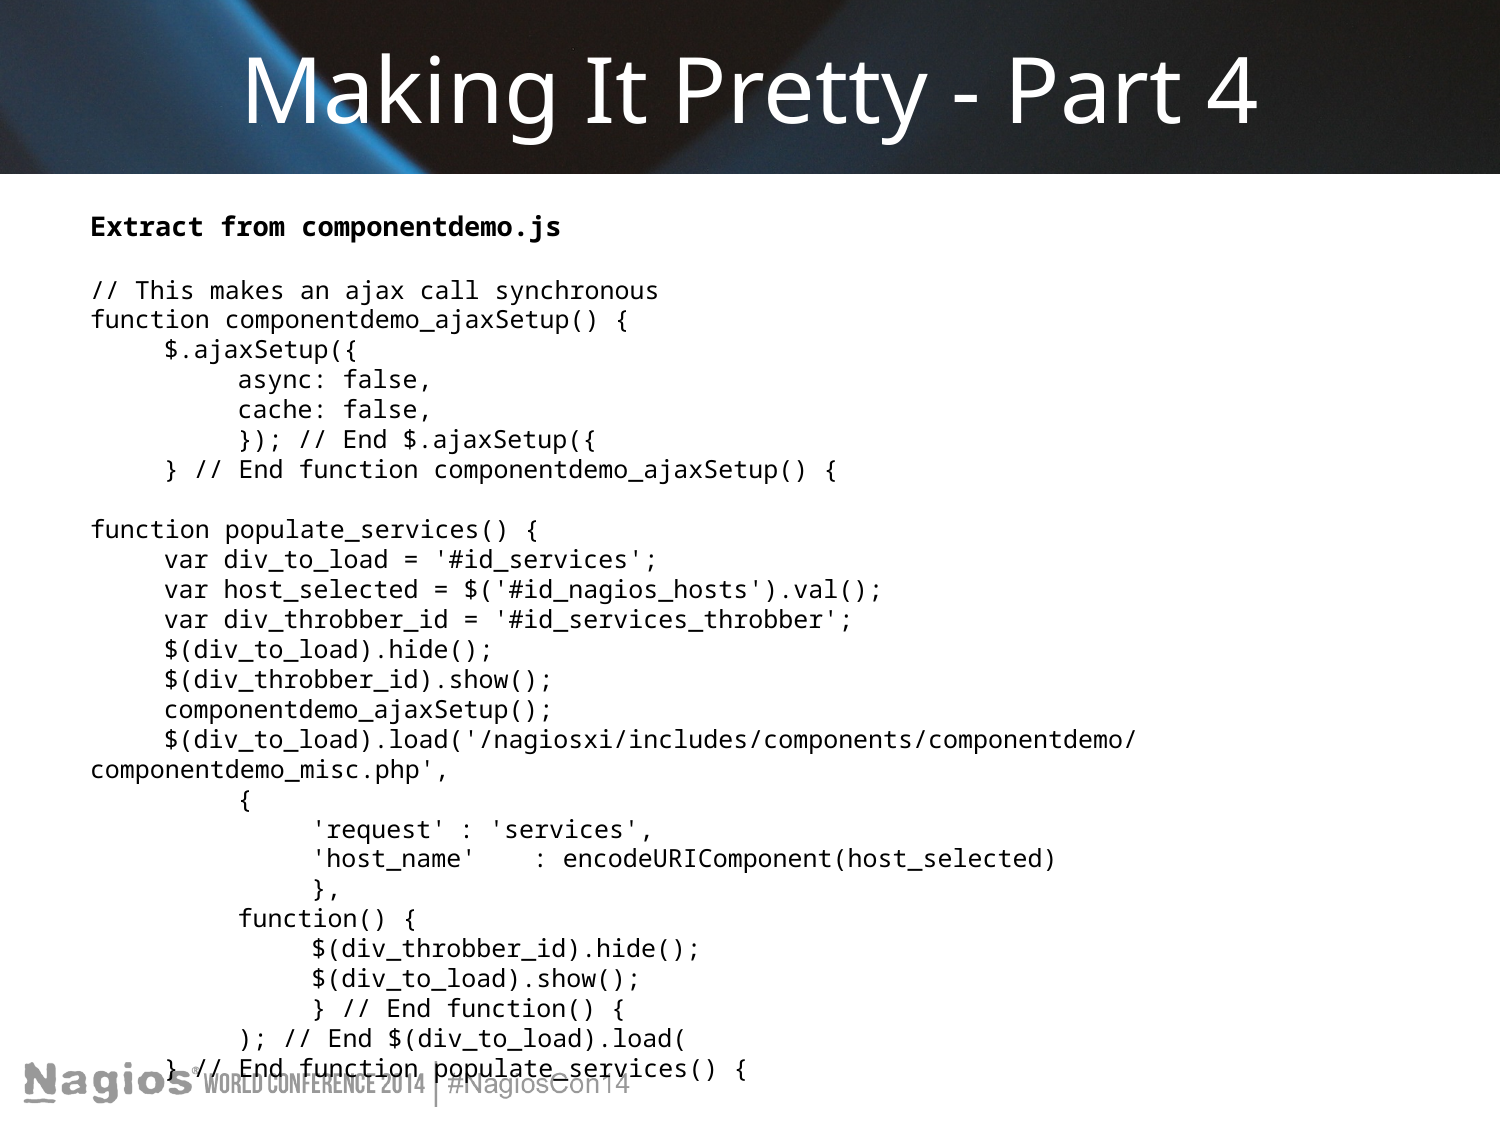

# Making It Pretty - Part 4
Extract from componentdemo.js
// This makes an ajax call synchronous
function componentdemo_ajaxSetup() {
	$.ajaxSetup({
		async: false,
		cache: false,
		}); // End $.ajaxSetup({
	} // End function componentdemo_ajaxSetup() {
function populate_services() {
	var div_to_load = '#id_services';
	var host_selected = $('#id_nagios_hosts').val();
	var div_throbber_id = '#id_services_throbber';
	$(div_to_load).hide();
	$(div_throbber_id).show();
	componentdemo_ajaxSetup();
	$(div_to_load).load('/nagiosxi/includes/components/componentdemo/componentdemo_misc.php',
		{
			'request'	: 'services',
			'host_name'	: encodeURIComponent(host_selected)
			},
		function() {
			$(div_throbber_id).hide();
			$(div_to_load).show();
			} // End function() {
		); // End $(div_to_load).load(
	} // End function populate_services() {